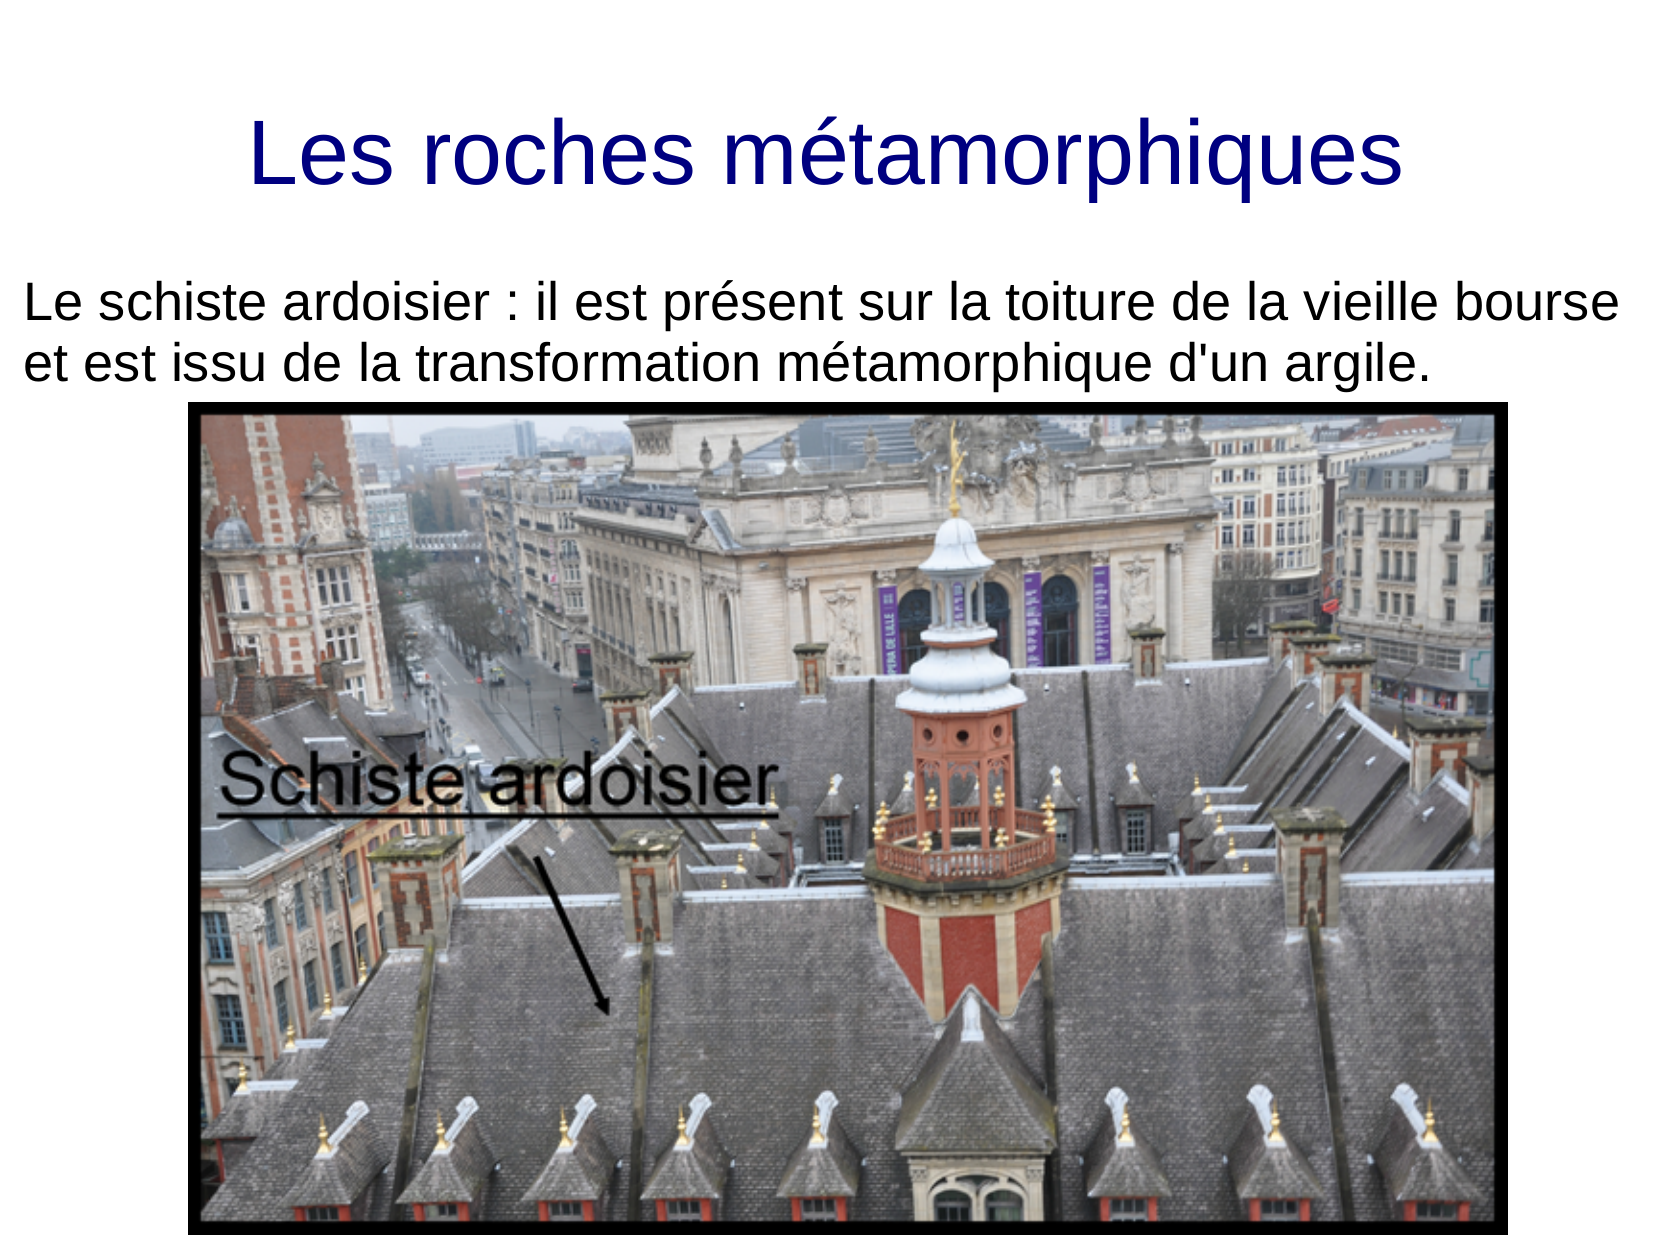

# Les roches métamorphiques
Le schiste ardoisier : il est présent sur la toiture de la vieille bourse et est issu de la transformation métamorphique d'un argile.